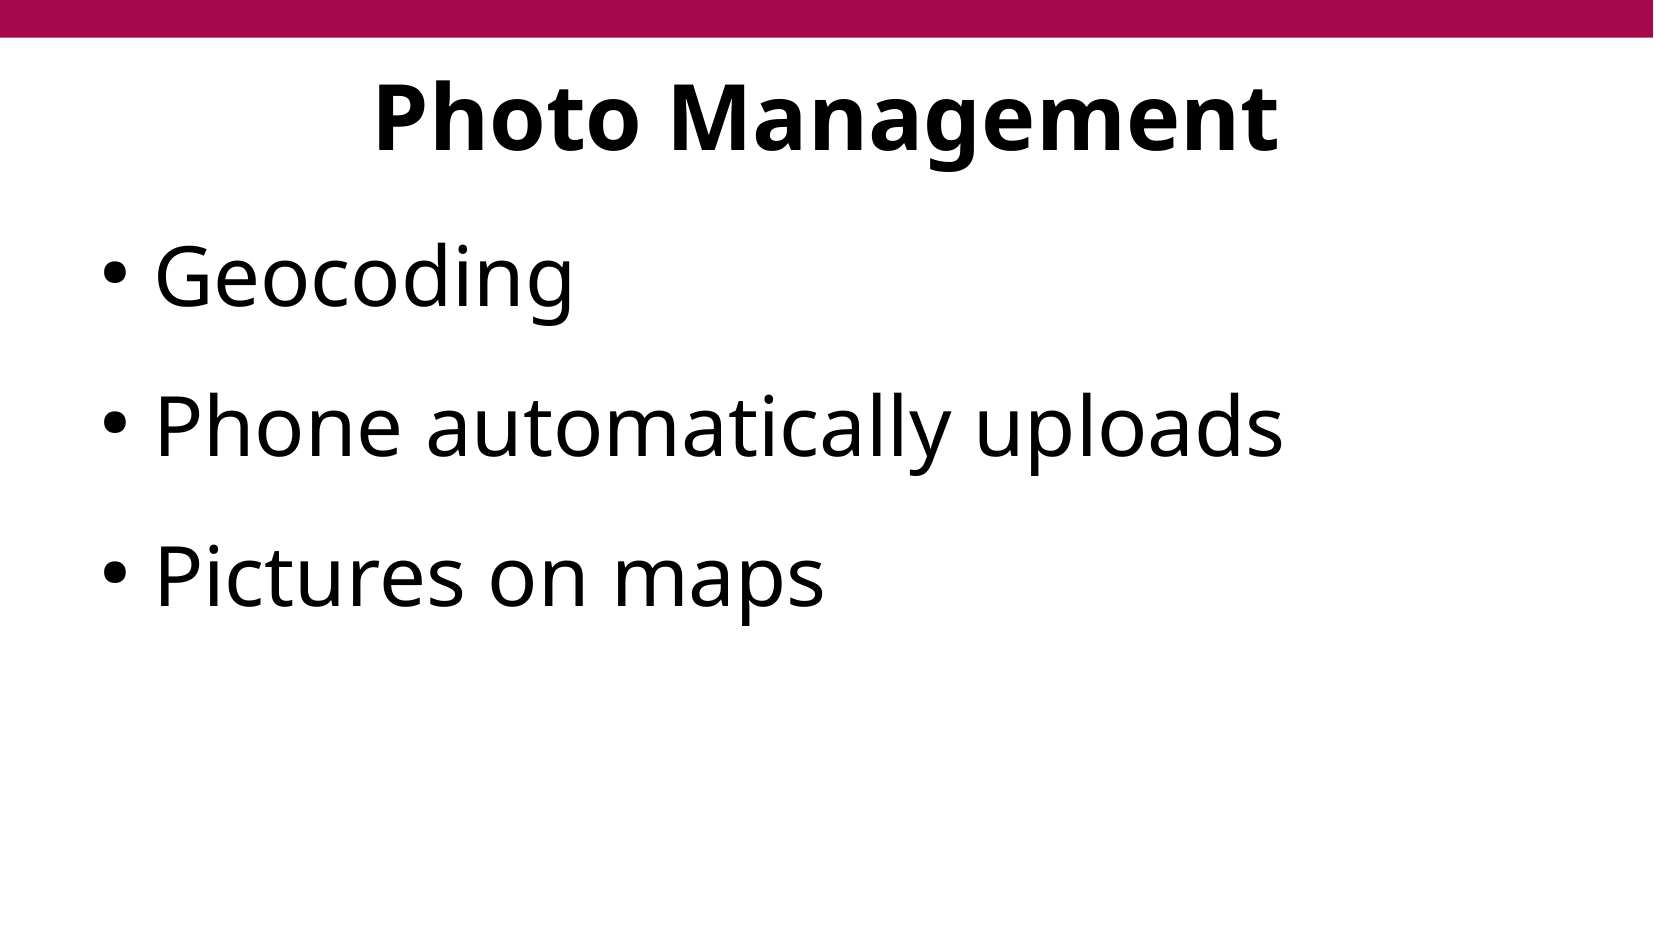

# Photo Management
Geocoding
Phone automatically uploads
Pictures on maps